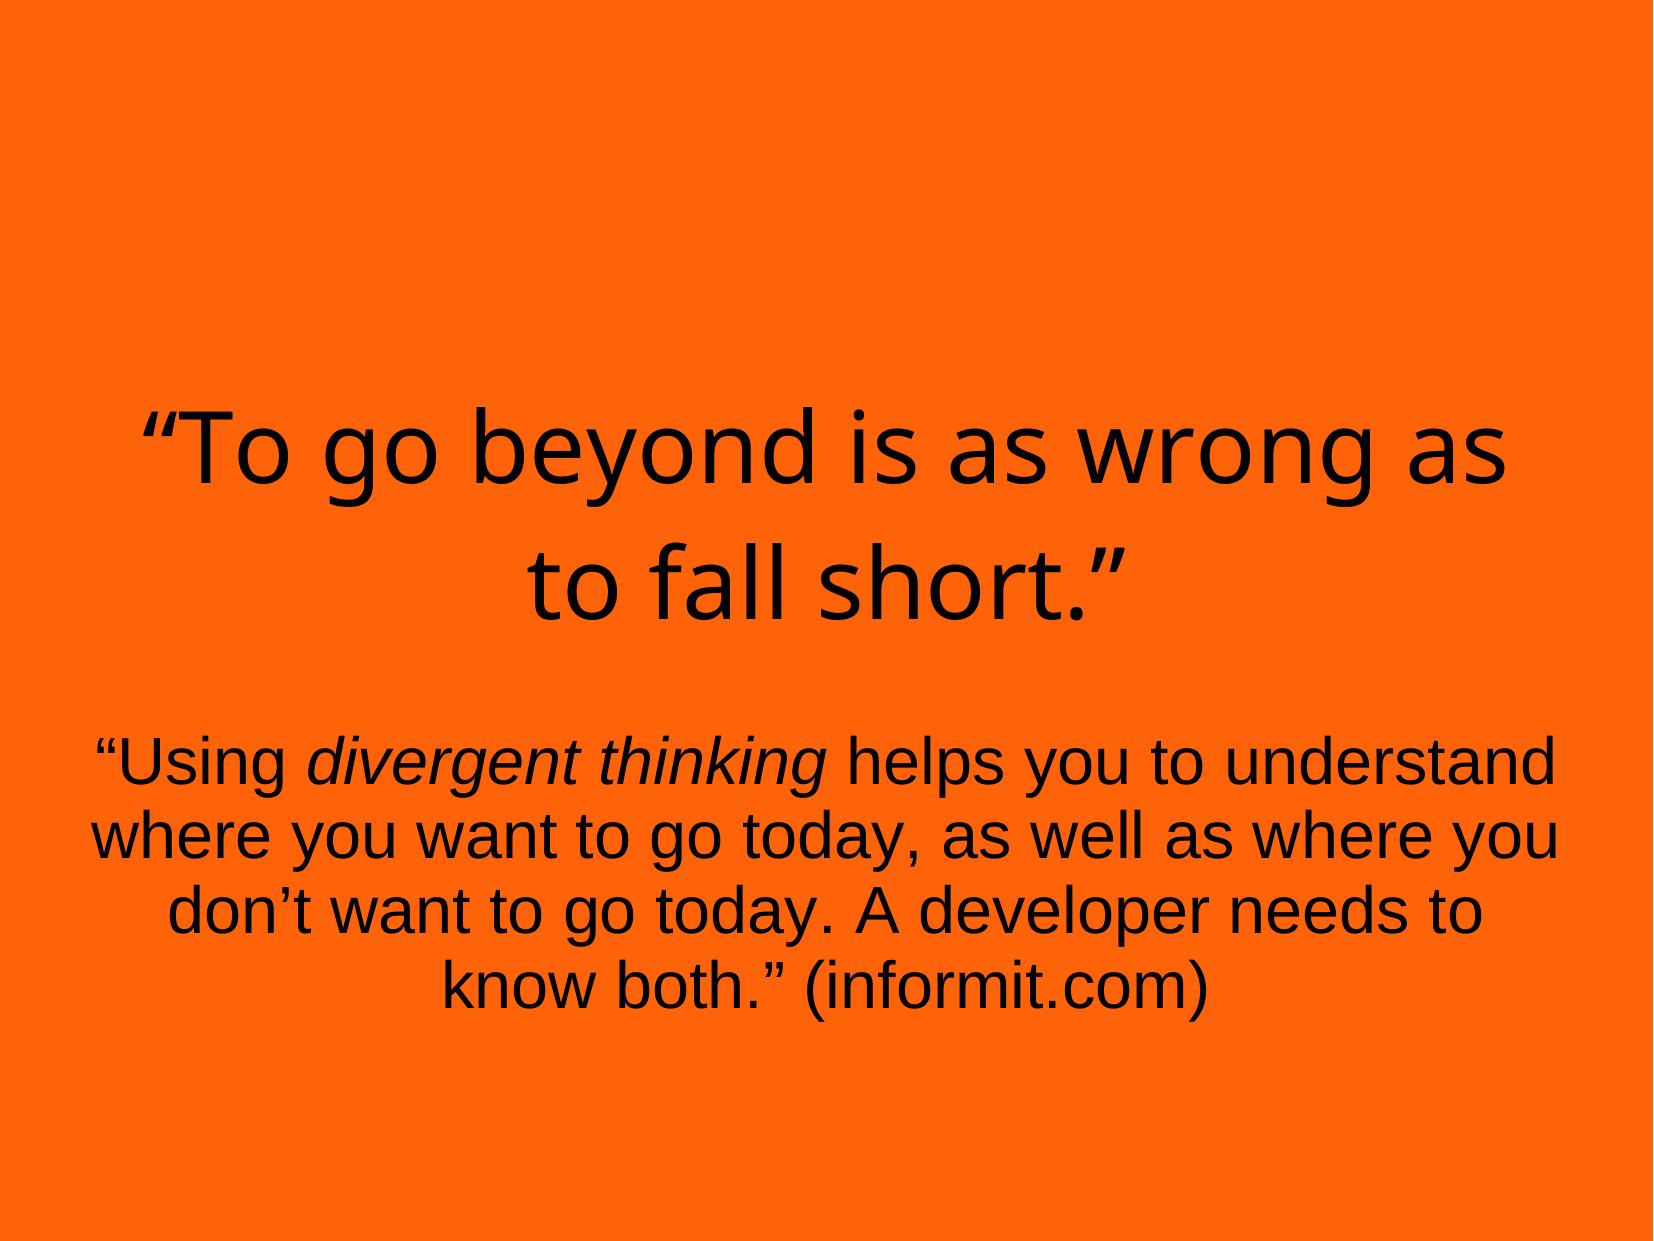

#
“To go beyond is as wrong as to fall short.”
“Using divergent thinking helps you to understand where you want to go today, as well as where you don’t want to go today. A developer needs to know both.” (informit.com)